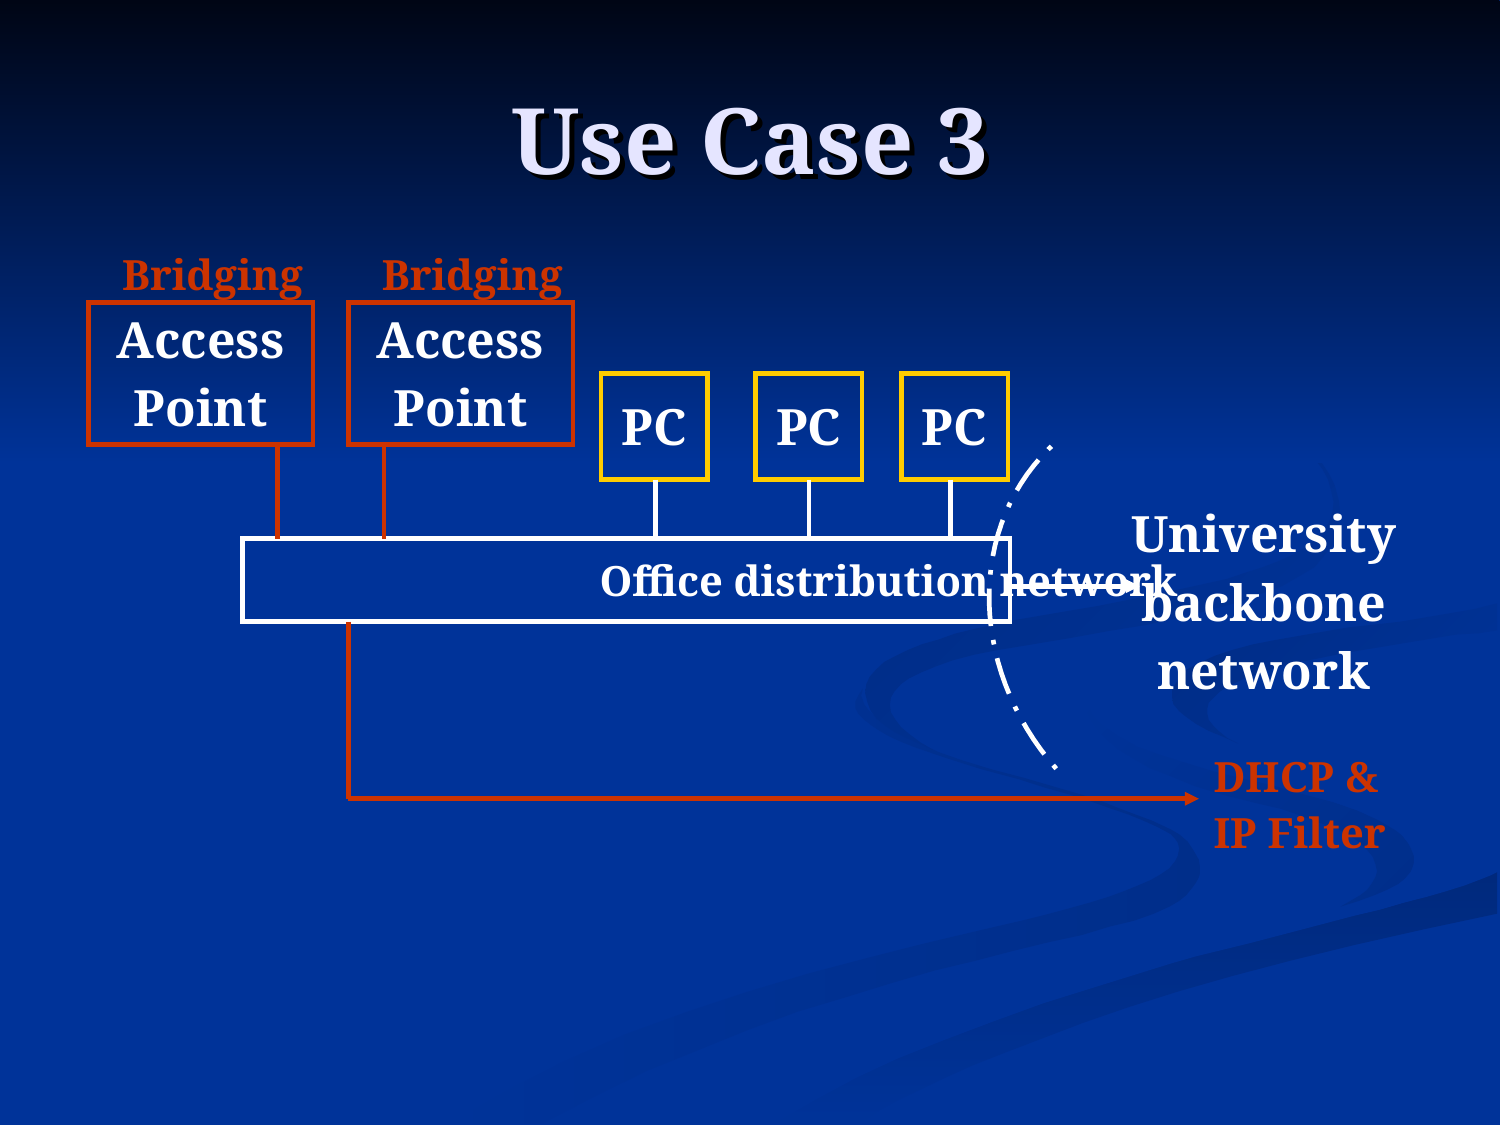

# Use Case 3
Office distribution network
Bridging
Access
Point
Bridging
Access
Point
PC
PC
PC
University
backbone
network
DHCP &
IP Filter